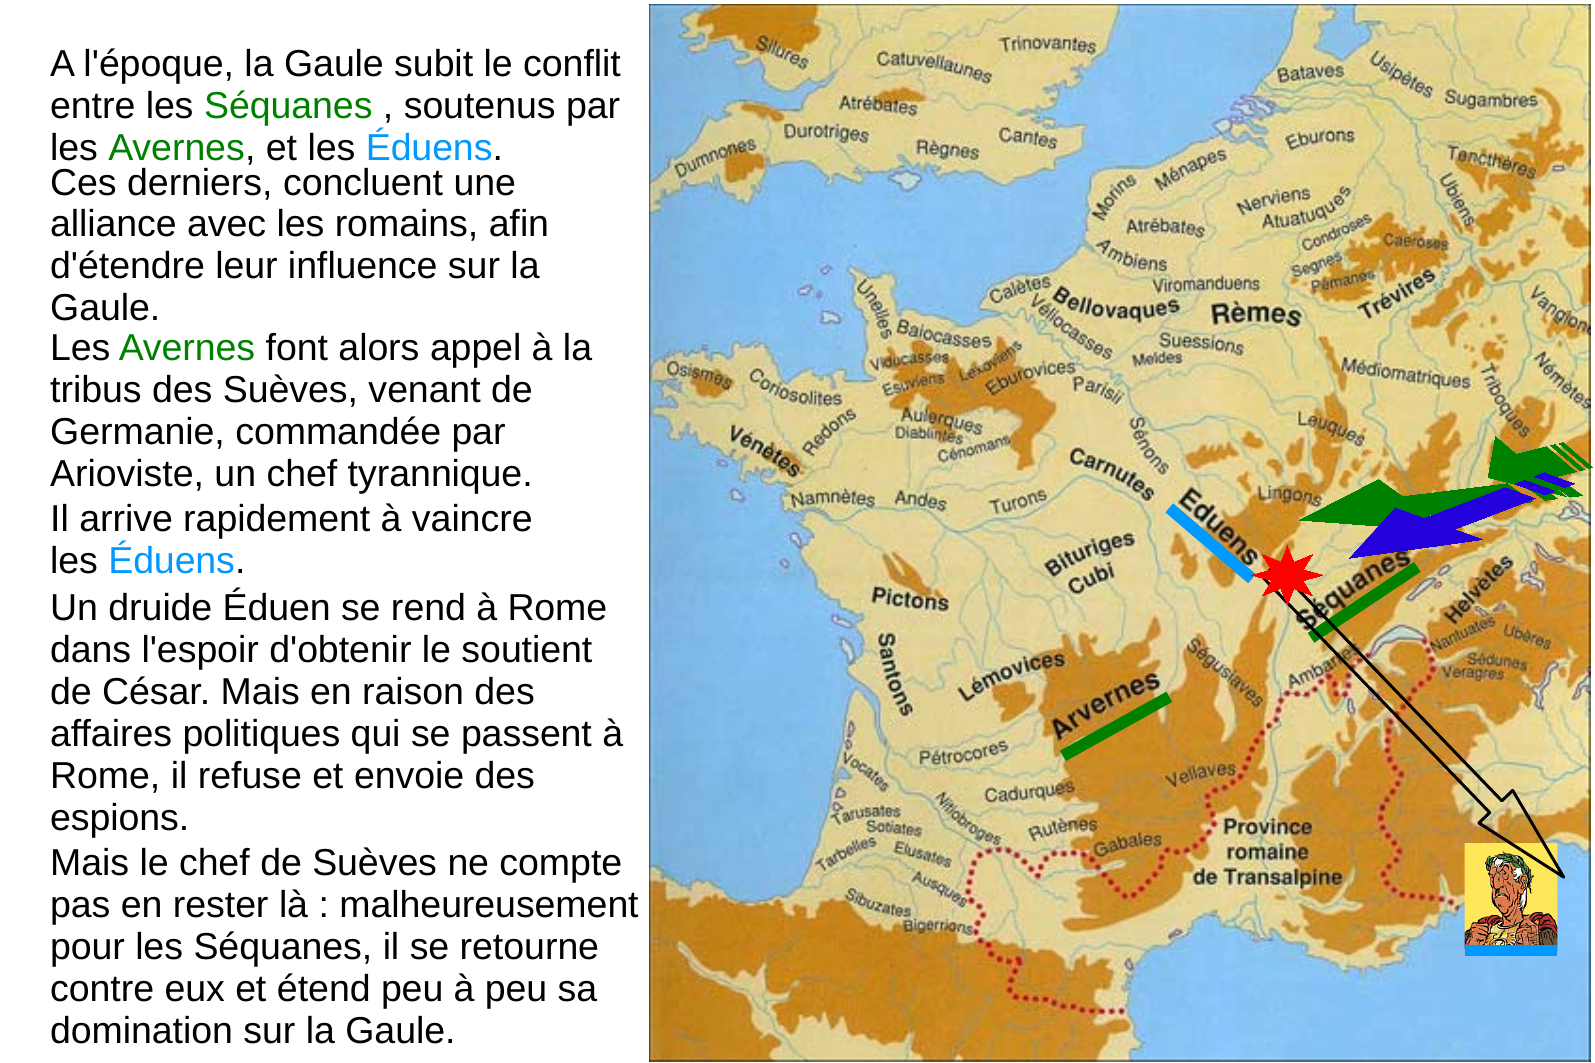

A l'époque, la Gaule subit le conflit entre les Séquanes , soutenus par les Avernes, et les Éduens.
Ces derniers, concluent une alliance avec les romains, afin d'étendre leur influence sur la Gaule.
Les Avernes font alors appel à la tribus des Suèves, venant de Germanie, commandée par Arioviste, un chef tyrannique.
Il arrive rapidement à vaincre les Éduens.
Un druide Éduen se rend à Rome dans l'espoir d'obtenir le soutient de César. Mais en raison des affaires politiques qui se passent à Rome, il refuse et envoie des espions.
Mais le chef de Suèves ne compte pas en rester là : malheureusement pour les Séquanes, il se retourne contre eux et étend peu à peu sa domination sur la Gaule.